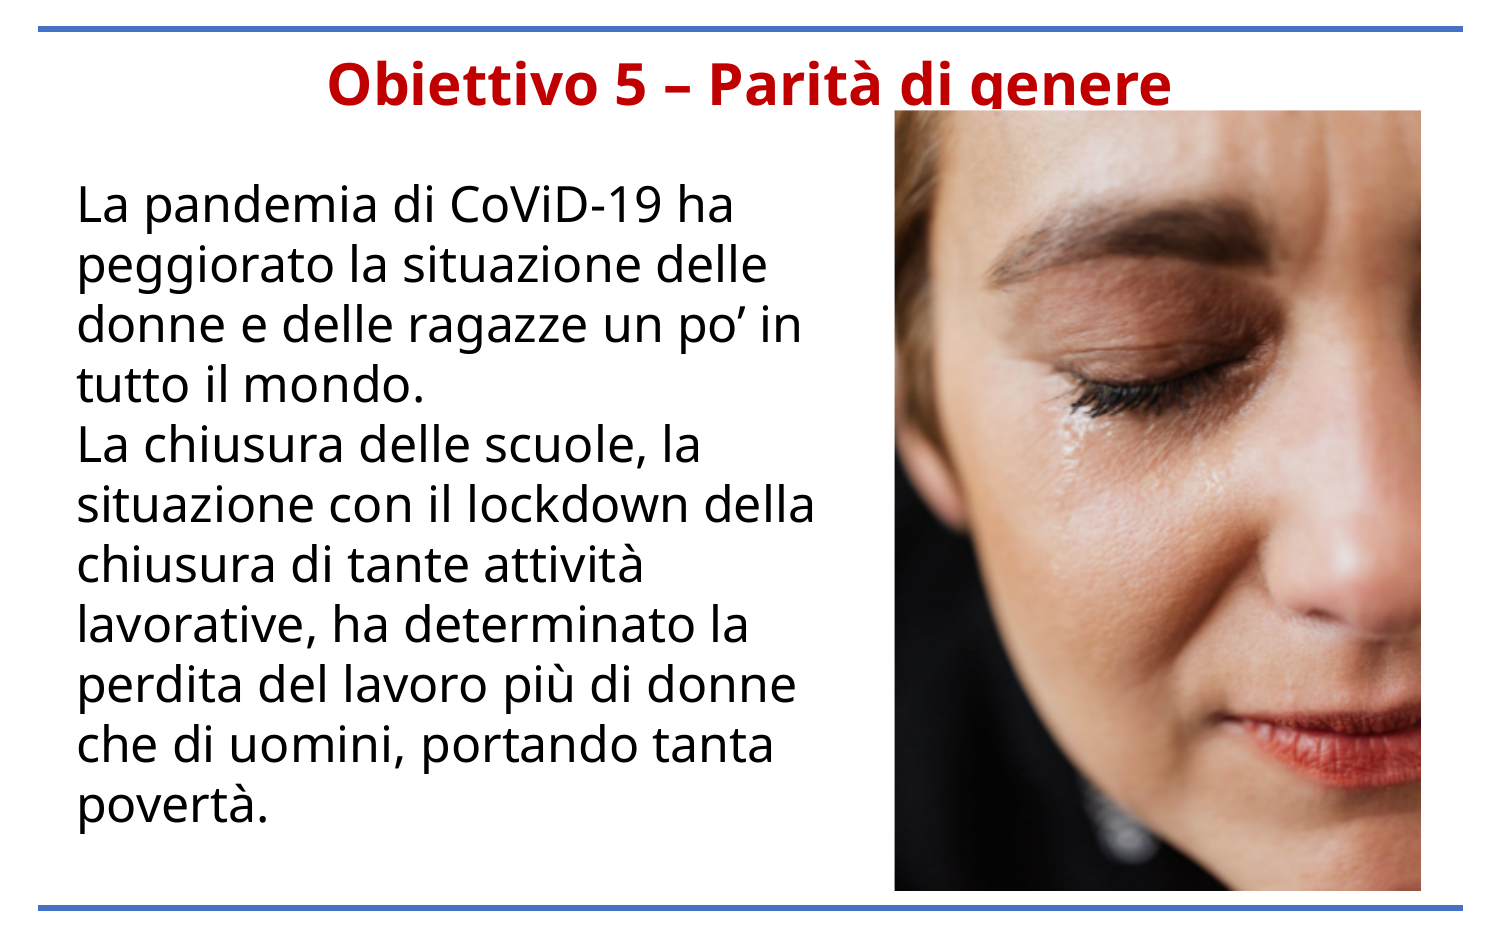

# Obiettivo 5 – Parità di genere
La pandemia di CoViD-19 ha peggiorato la situazione delle donne e delle ragazze un po’ in tutto il mondo.
La chiusura delle scuole, la situazione con il lockdown della chiusura di tante attività lavorative, ha determinato la perdita del lavoro più di donne che di uomini, portando tanta povertà.